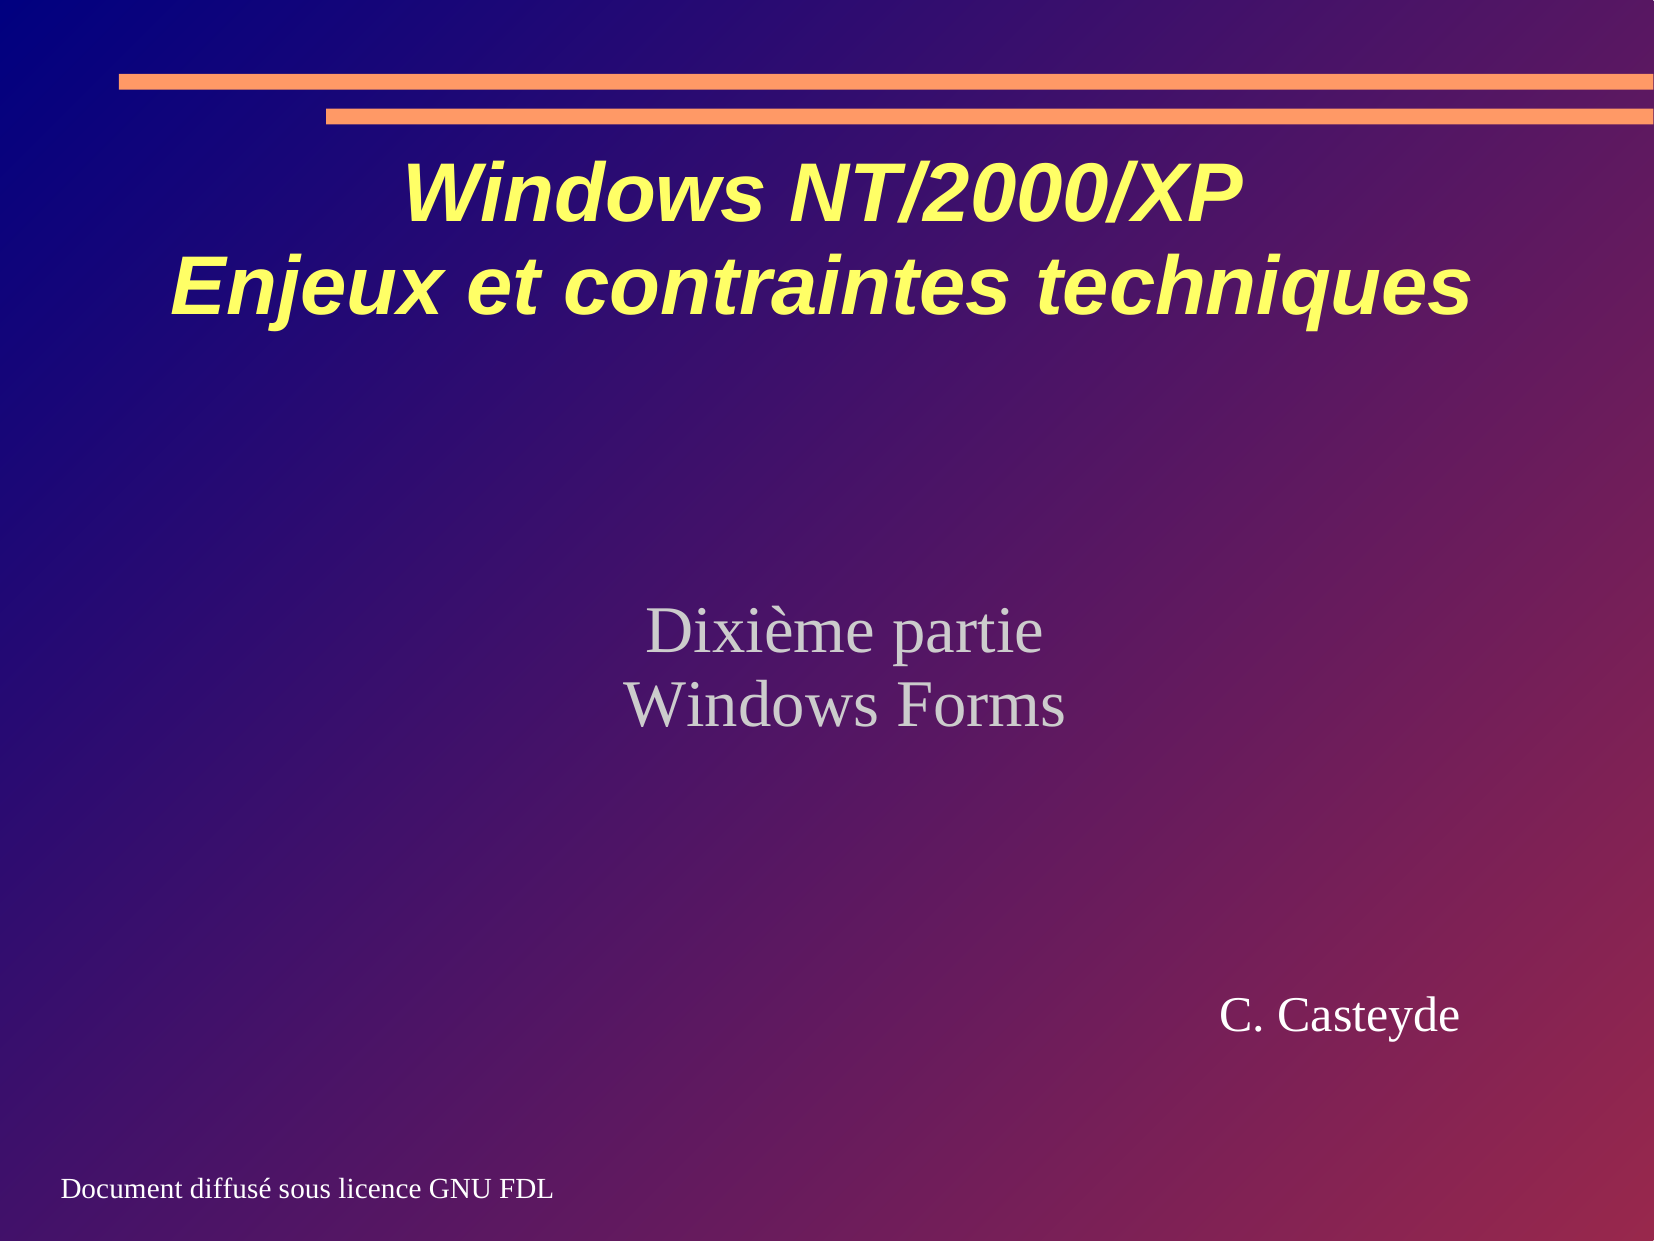

# Windows NT/2000/XP Enjeux et contraintes techniques
Dixième partie
Windows Forms
C. Casteyde
Document diffusé sous licence GNU FDL